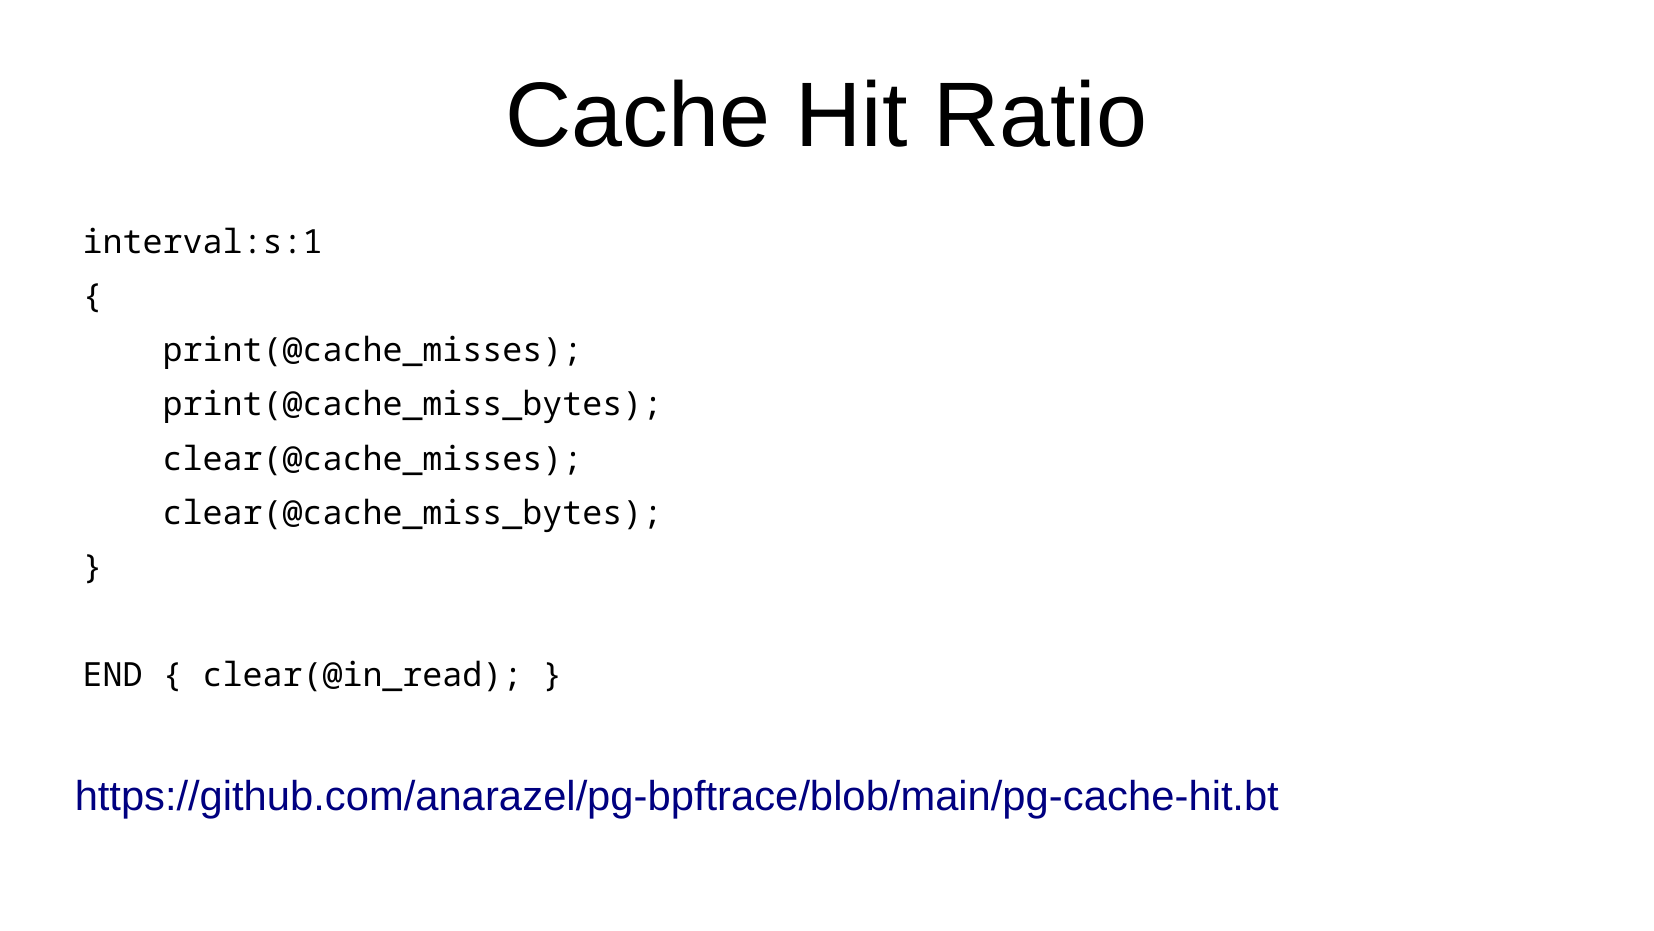

# Cache Hit Ratio
interval:s:1
{
 print(@cache_misses);
 print(@cache_miss_bytes);
 clear(@cache_misses);
 clear(@cache_miss_bytes);
}
END { clear(@in_read); }
https://github.com/anarazel/pg-bpftrace/blob/main/pg-cache-hit.bt